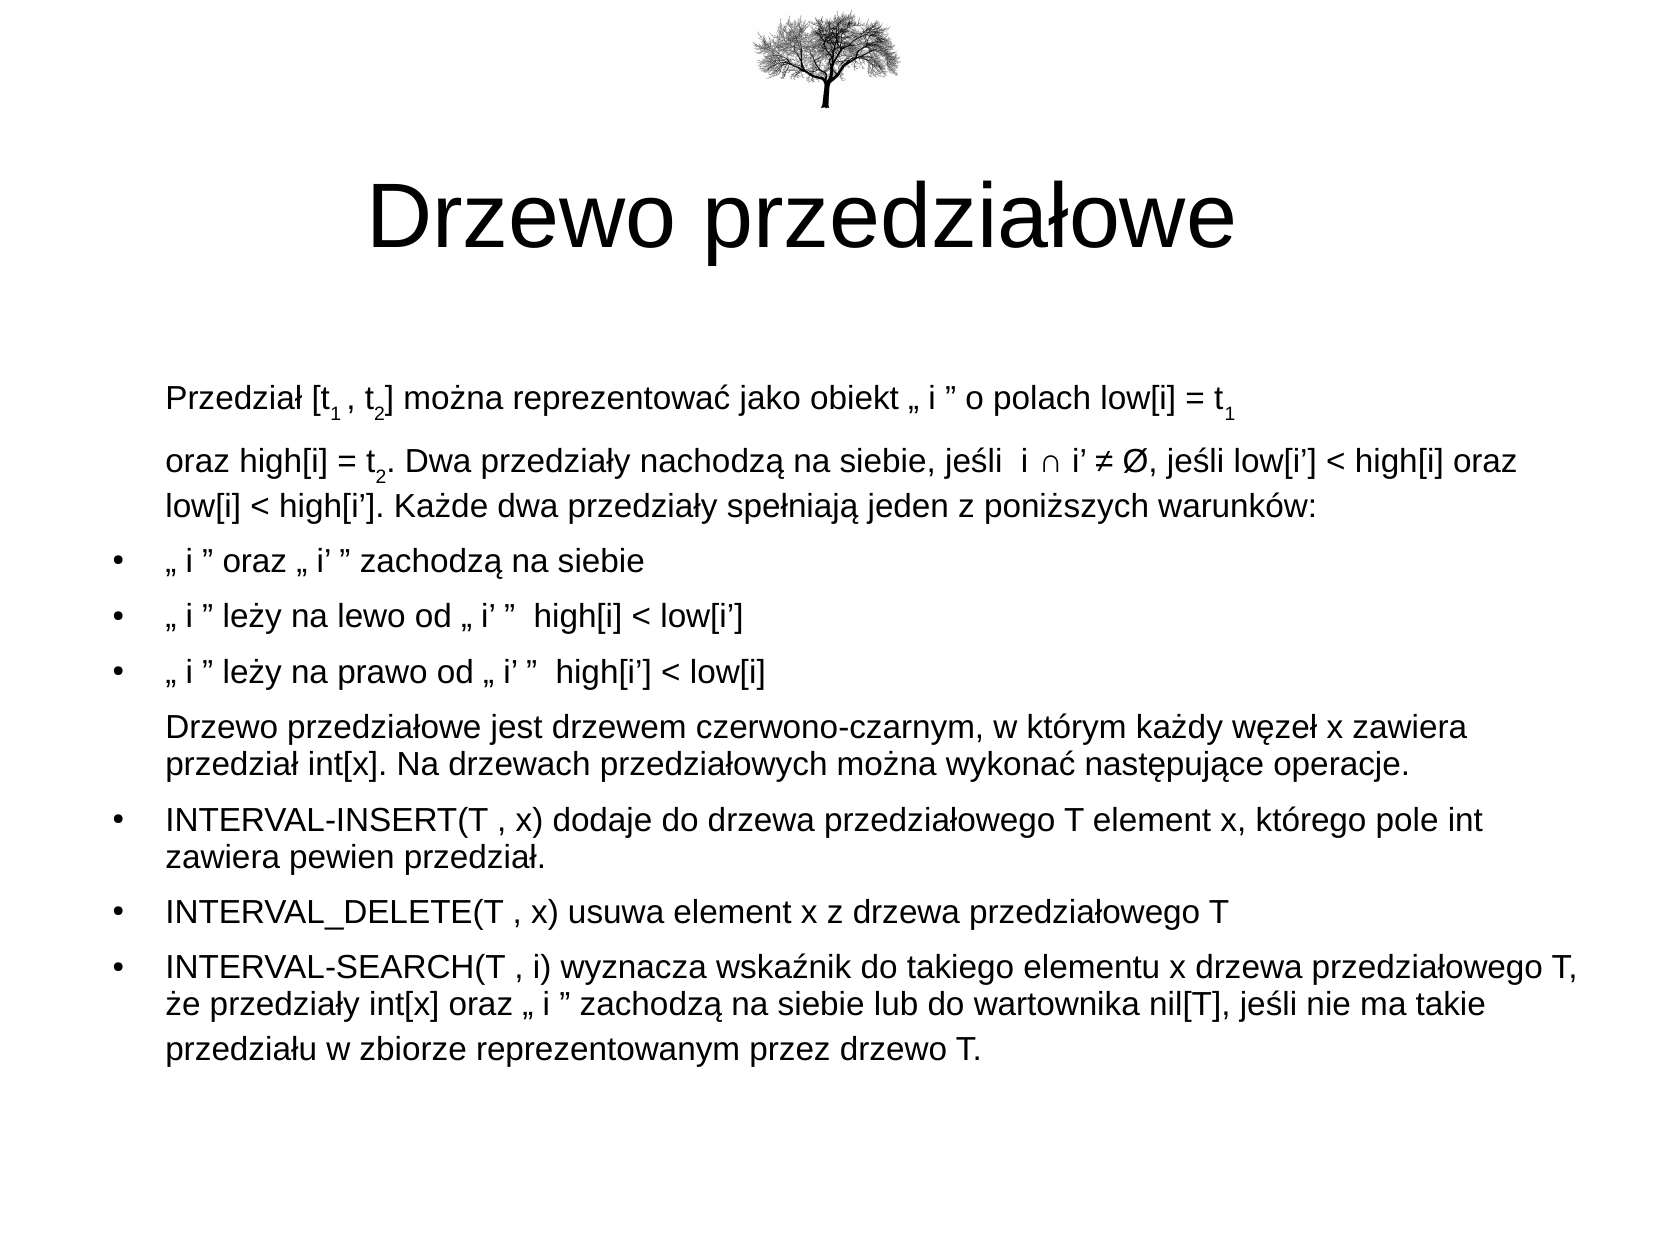

# Drzewo przedziałowe
Przedział [t1 , t2] można reprezentować jako obiekt „ i ” o polach low[i] = t1
oraz high[i] = t2. Dwa przedziały nachodzą na siebie, jeśli i ∩ i’ ≠ Ø, jeśli low[i’] < high[i] oraz low[i] < high[i’]. Każde dwa przedziały spełniają jeden z poniższych warunków:
„ i ” oraz „ i’ ” zachodzą na siebie
„ i ” leży na lewo od „ i’ ” high[i] < low[i’]
„ i ” leży na prawo od „ i’ ” high[i’] < low[i]
Drzewo przedziałowe jest drzewem czerwono-czarnym, w którym każdy węzeł x zawiera przedział int[x]. Na drzewach przedziałowych można wykonać następujące operacje.
INTERVAL-INSERT(T , x) dodaje do drzewa przedziałowego T element x, którego pole int zawiera pewien przedział.
INTERVAL_DELETE(T , x) usuwa element x z drzewa przedziałowego T
INTERVAL-SEARCH(T , i) wyznacza wskaźnik do takiego elementu x drzewa przedziałowego T, że przedziały int[x] oraz „ i ” zachodzą na siebie lub do wartownika nil[T], jeśli nie ma takie przedziału w zbiorze reprezentowanym przez drzewo T.